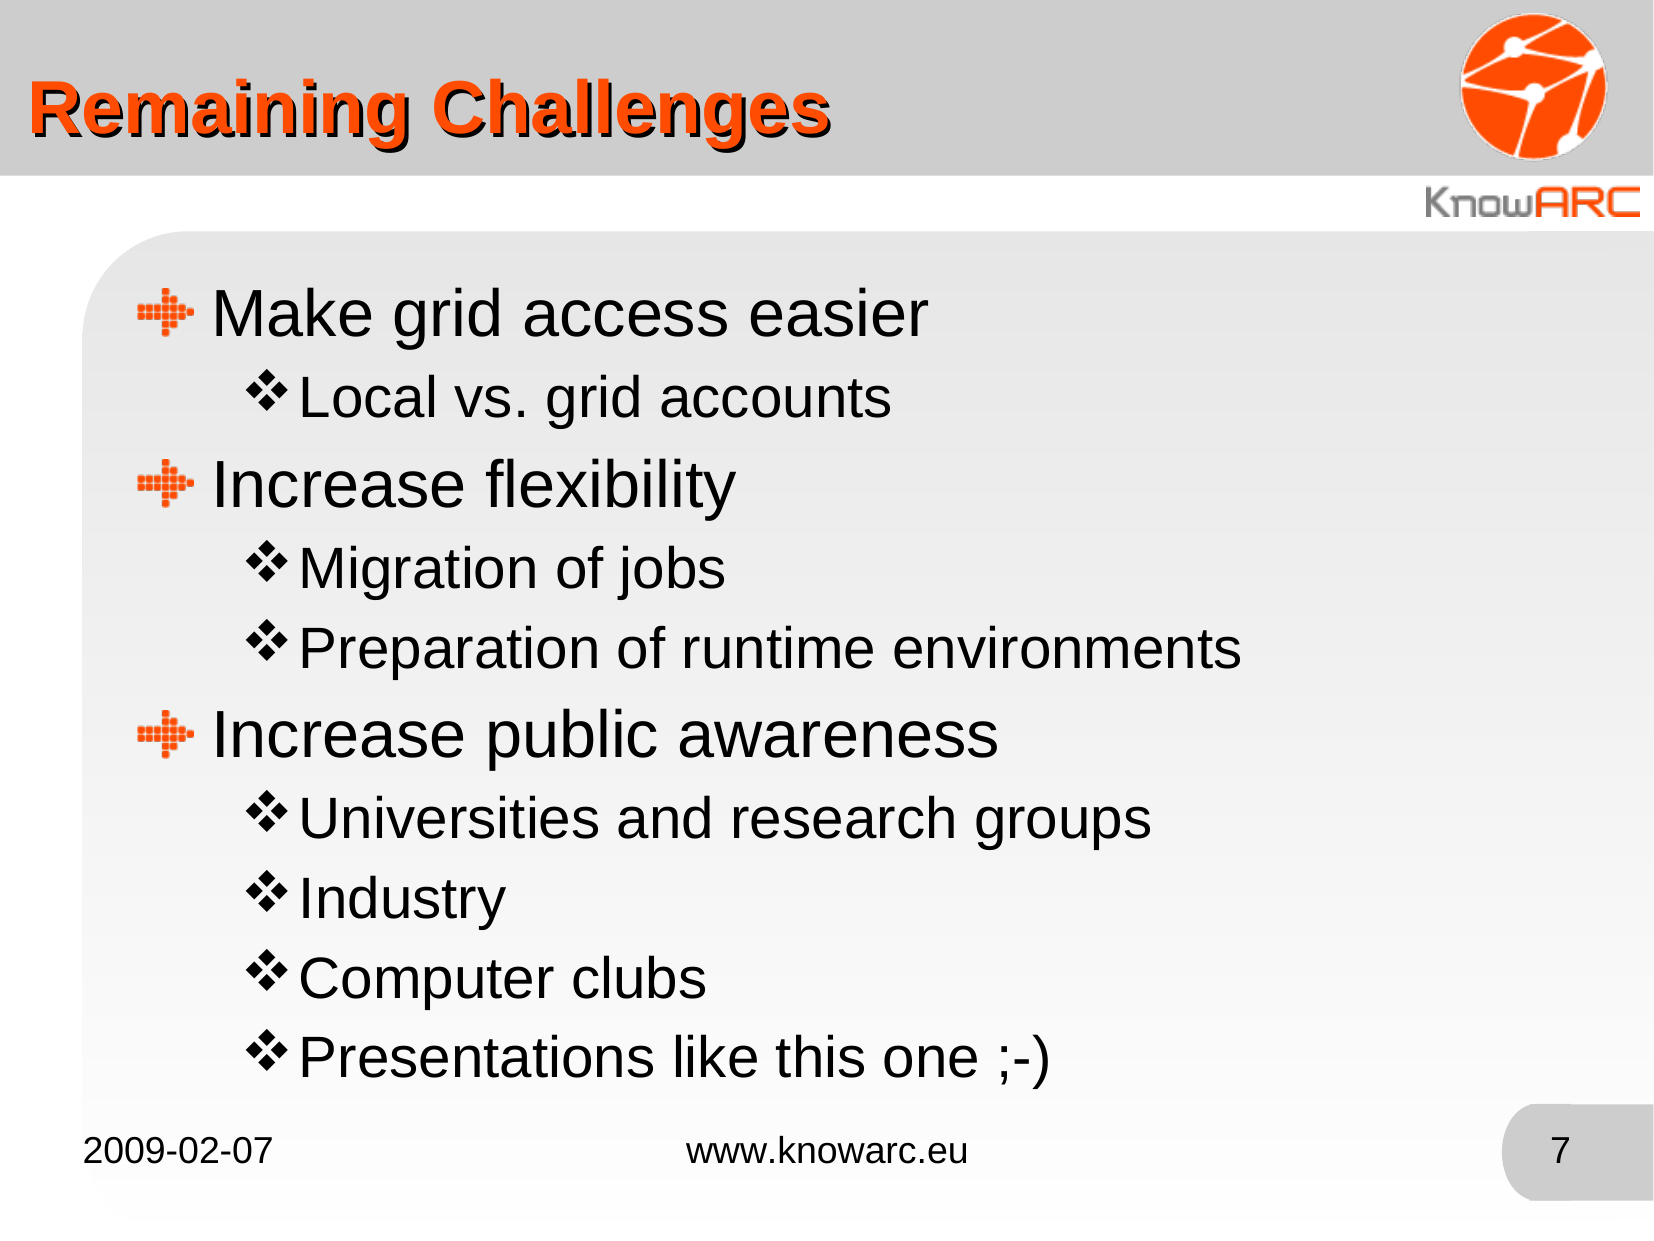

# Remaining Challenges
Make grid access easier
Local vs. grid accounts
Increase flexibility
Migration of jobs
Preparation of runtime environments
Increase public awareness
Universities and research groups
Industry
Computer clubs
Presentations like this one ;-)
2009-02-07
www.knowarc.eu
7